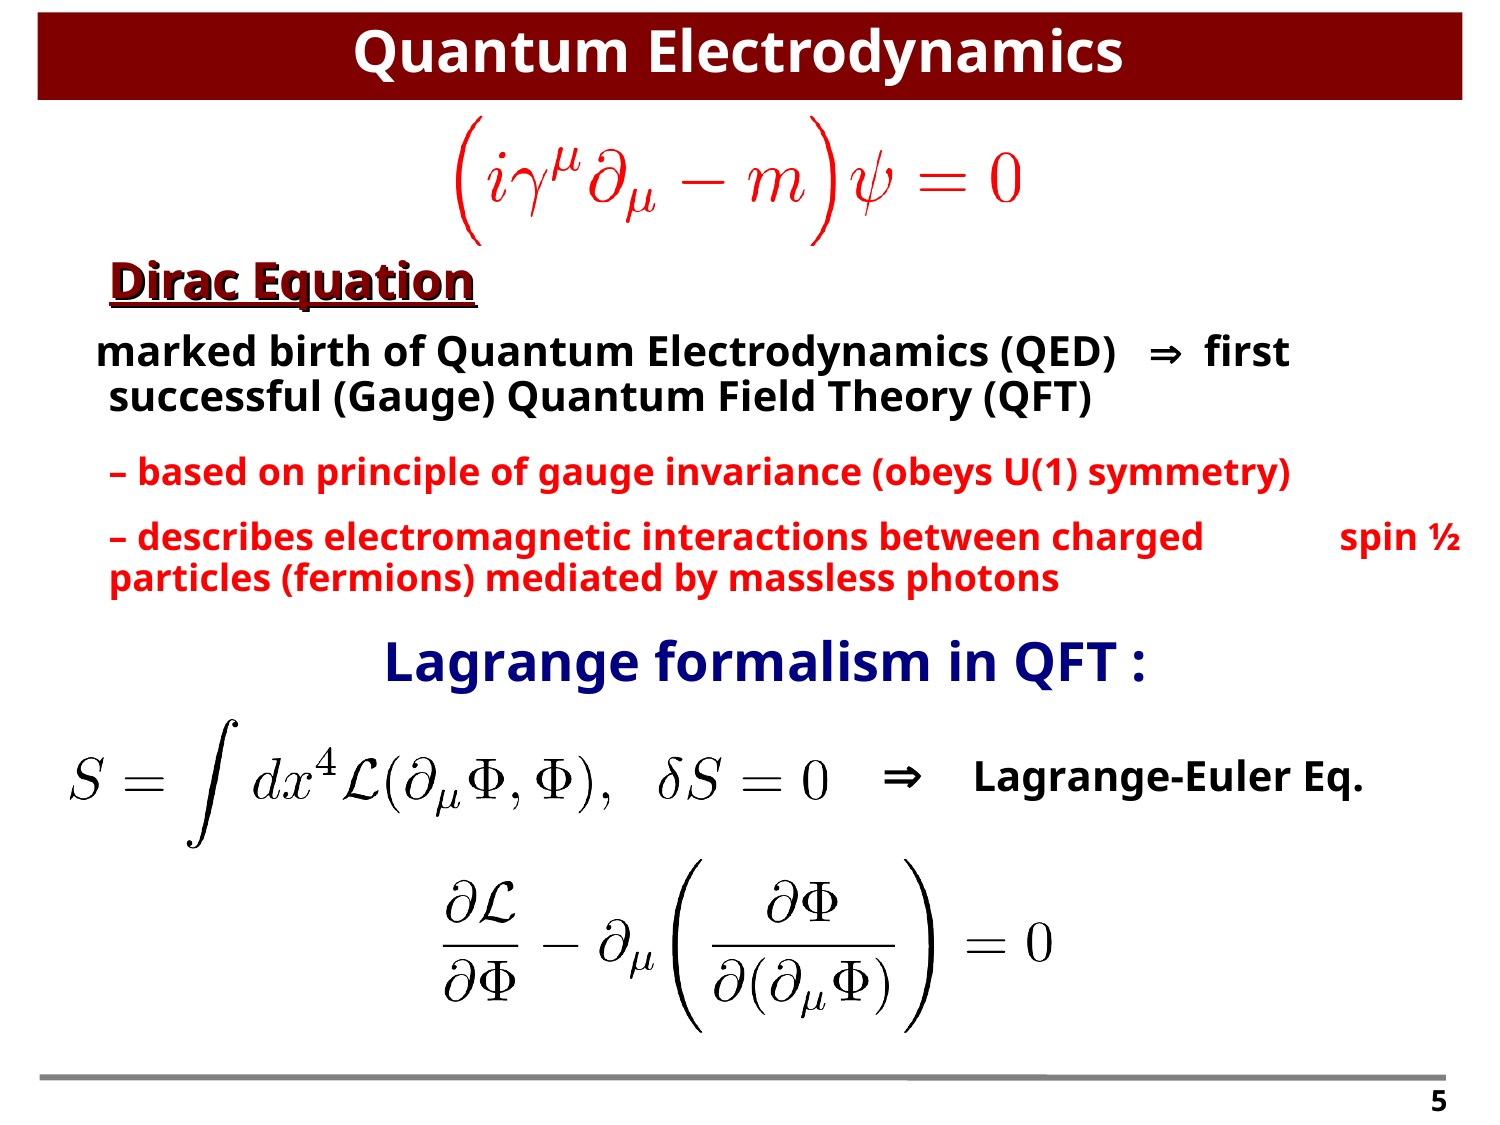

# Quantum Electrodynamics
 	Dirac Equation
 marked birth of Quantum Electrodynamics (QED) Þ first successful (Gauge) Quantum Field Theory (QFT)
 	– based on principle of gauge invariance (obeys U(1) symmetry)
 	– describes electromagnetic interactions between charged 	 spin ½ particles (fermions) mediated by massless photons
 Lagrange formalism in QFT :
Þ Lagrange-Euler Eq.